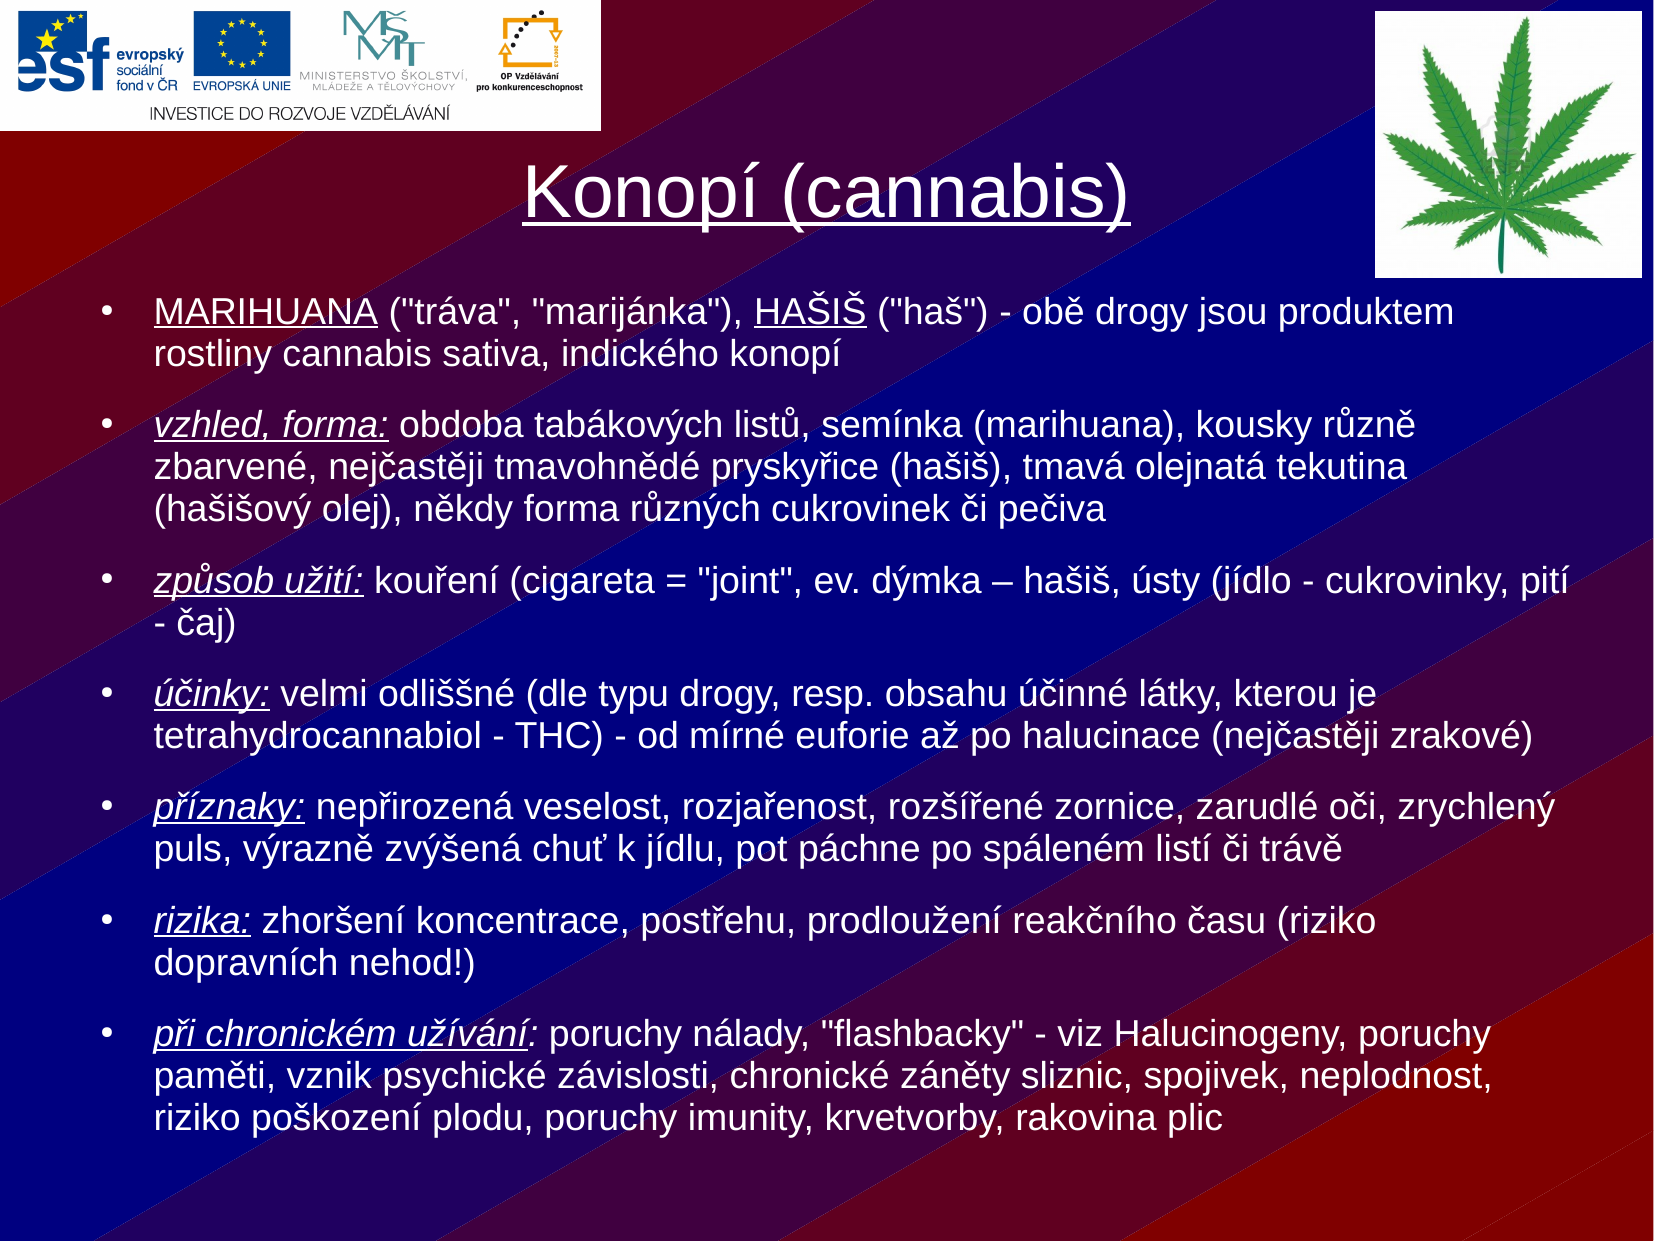

# Konopí (cannabis)
MARIHUANA ("tráva", "marijánka"), HAŠIŠ ("haš") - obě drogy jsou produktem rostliny cannabis sativa, indického konopí
vzhled, forma: obdoba tabákových listů, semínka (marihuana), kousky různě zbarvené, nejčastěji tmavohnědé pryskyřice (hašiš), tmavá olejnatá tekutina (hašišový olej), někdy forma různých cukrovinek či pečiva
způsob užití: kouření (cigareta = "joint", ev. dýmka – hašiš, ústy (jídlo - cukrovinky, pití - čaj)
účinky: velmi odliššné (dle typu drogy, resp. obsahu účinné látky, kterou je tetrahydrocannabiol - THC) - od mírné euforie až po halucinace (nejčastěji zrakové)
příznaky: nepřirozená veselost, rozjařenost, rozšířené zornice, zarudlé oči, zrychlený puls, výrazně zvýšená chuť k jídlu, pot páchne po spáleném listí či trávě
rizika: zhoršení koncentrace, postřehu, prodloužení reakčního času (riziko dopravních nehod!)
při chronickém užívání: poruchy nálady, "flashbacky" - viz Halucinogeny, poruchy paměti, vznik psychické závislosti, chronické záněty sliznic, spojivek, neplodnost, riziko poškození plodu, poruchy imunity, krvetvorby, rakovina plic